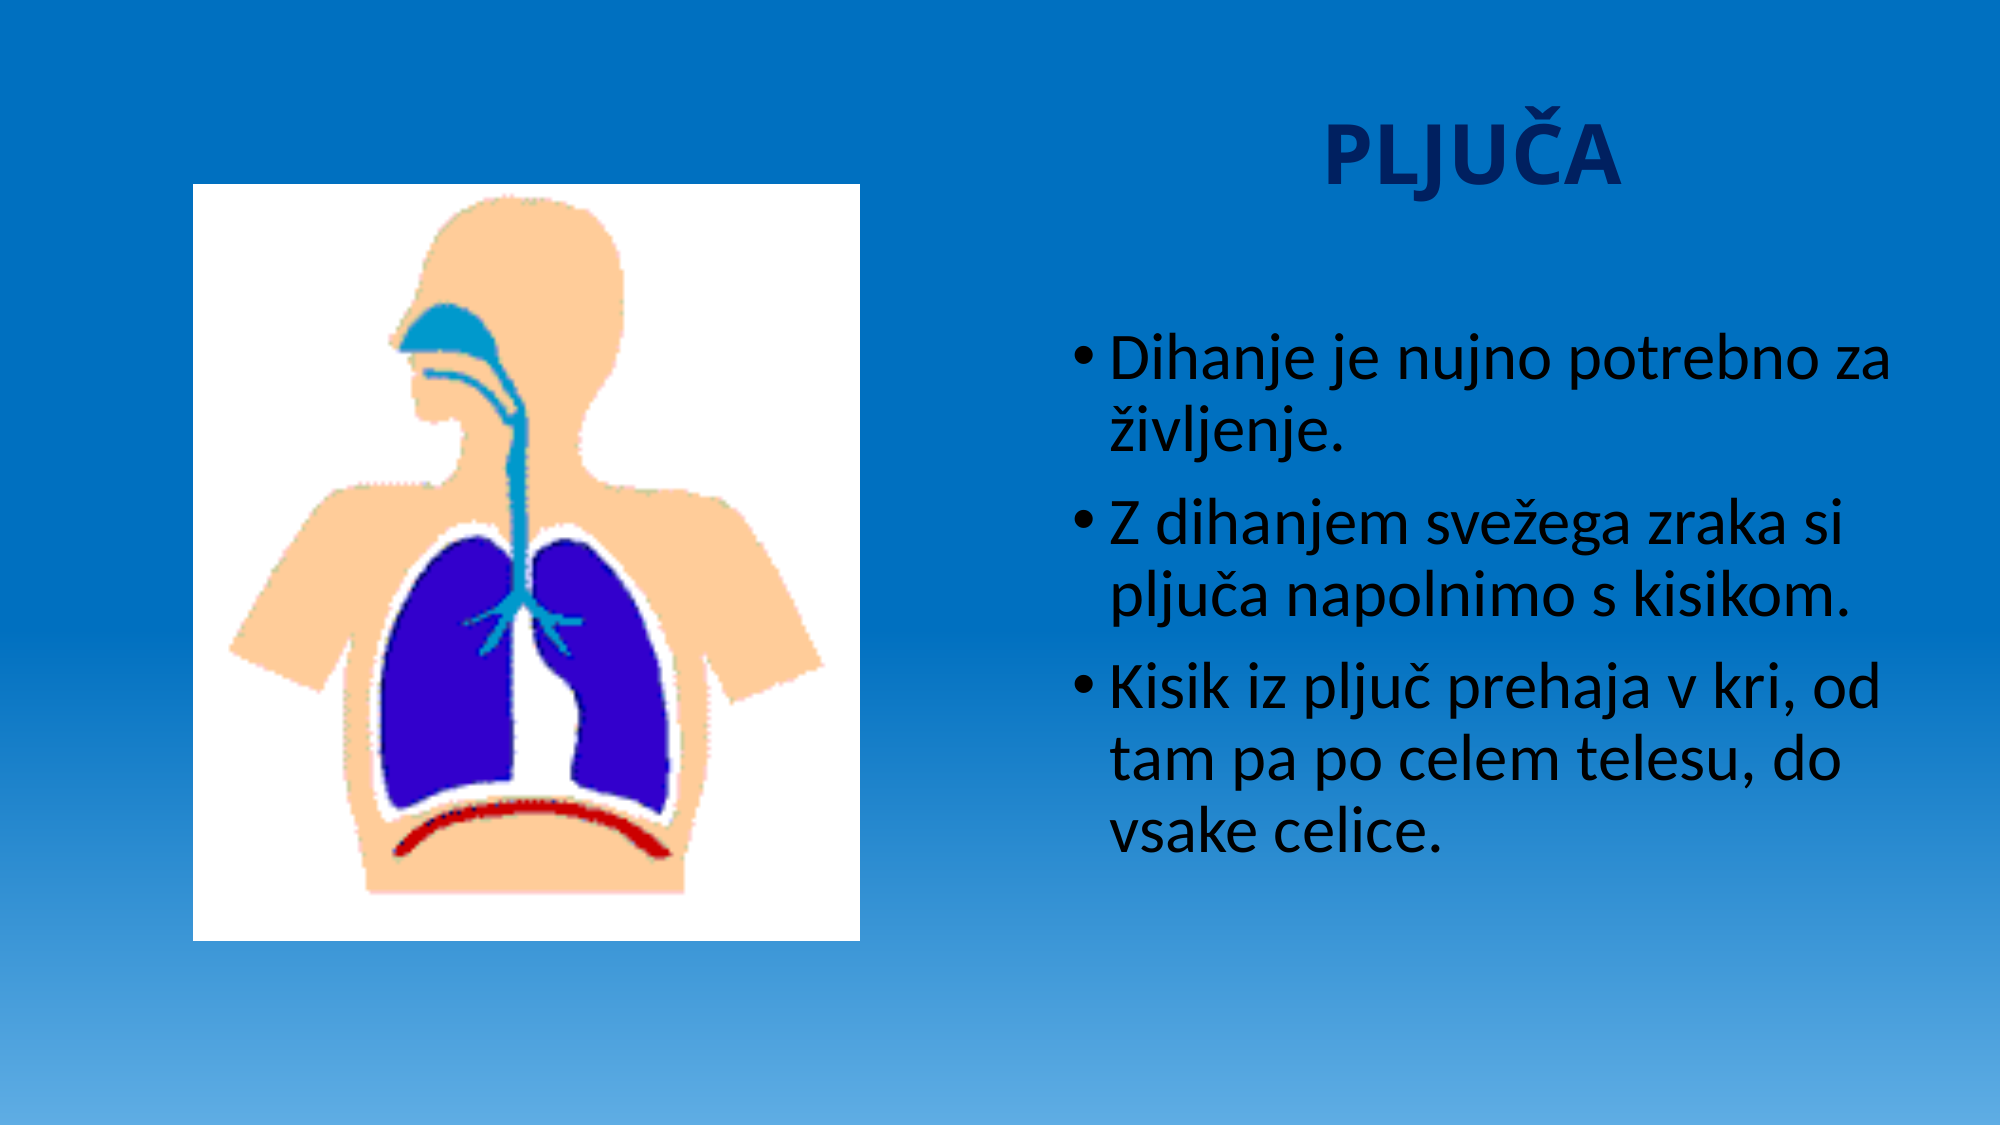

# PLJUČA
Dihanje je nujno potrebno za življenje.
Z dihanjem svežega zraka si pljuča napolnimo s kisikom.
Kisik iz pljuč prehaja v kri, od tam pa po celem telesu, do vsake celice.